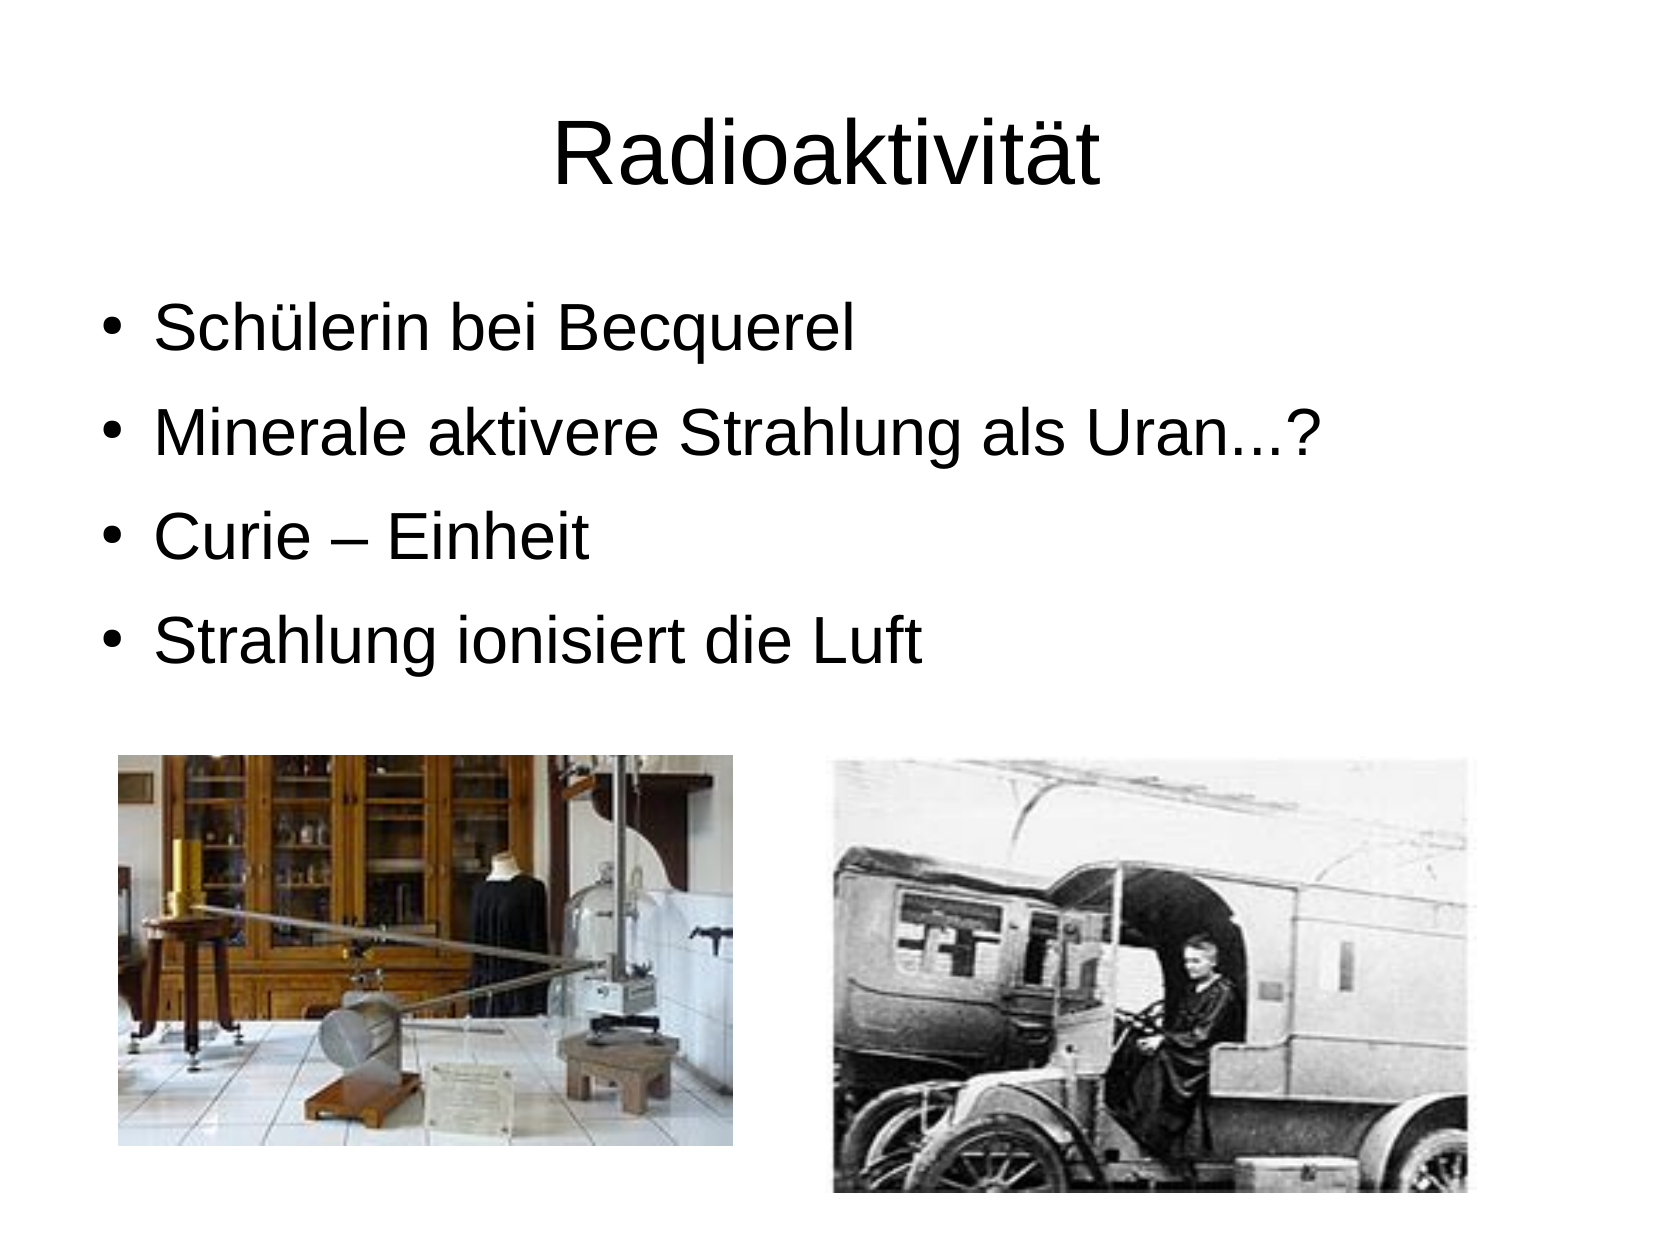

# Radioaktivität
Schülerin bei Becquerel
Minerale aktivere Strahlung als Uran...?
Curie – Einheit
Strahlung ionisiert die Luft